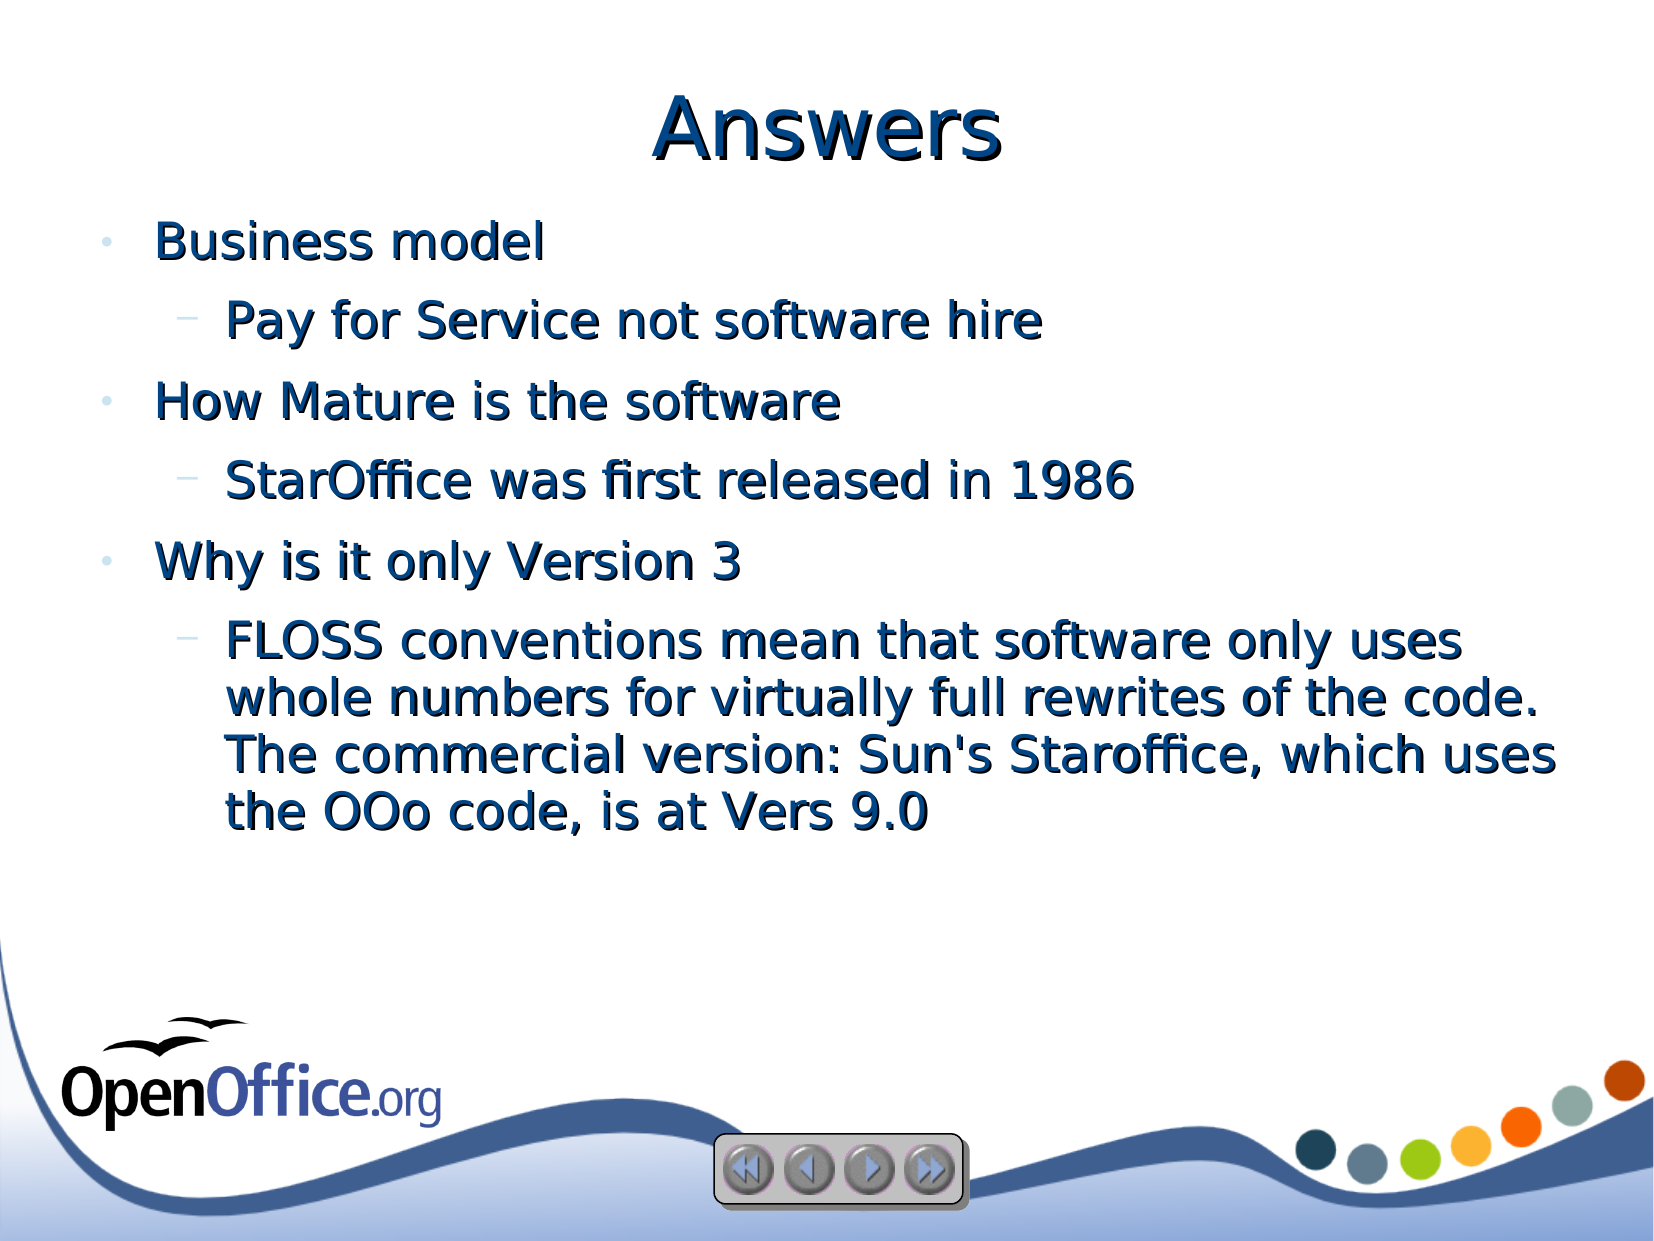

# Answers
Business model
Pay for Service not software hire
How Mature is the software
StarOffice was first released in 1986
Why is it only Version 3
FLOSS conventions mean that software only uses whole numbers for virtually full rewrites of the code. The commercial version: Sun's Staroffice, which uses the OOo code, is at Vers 9.0